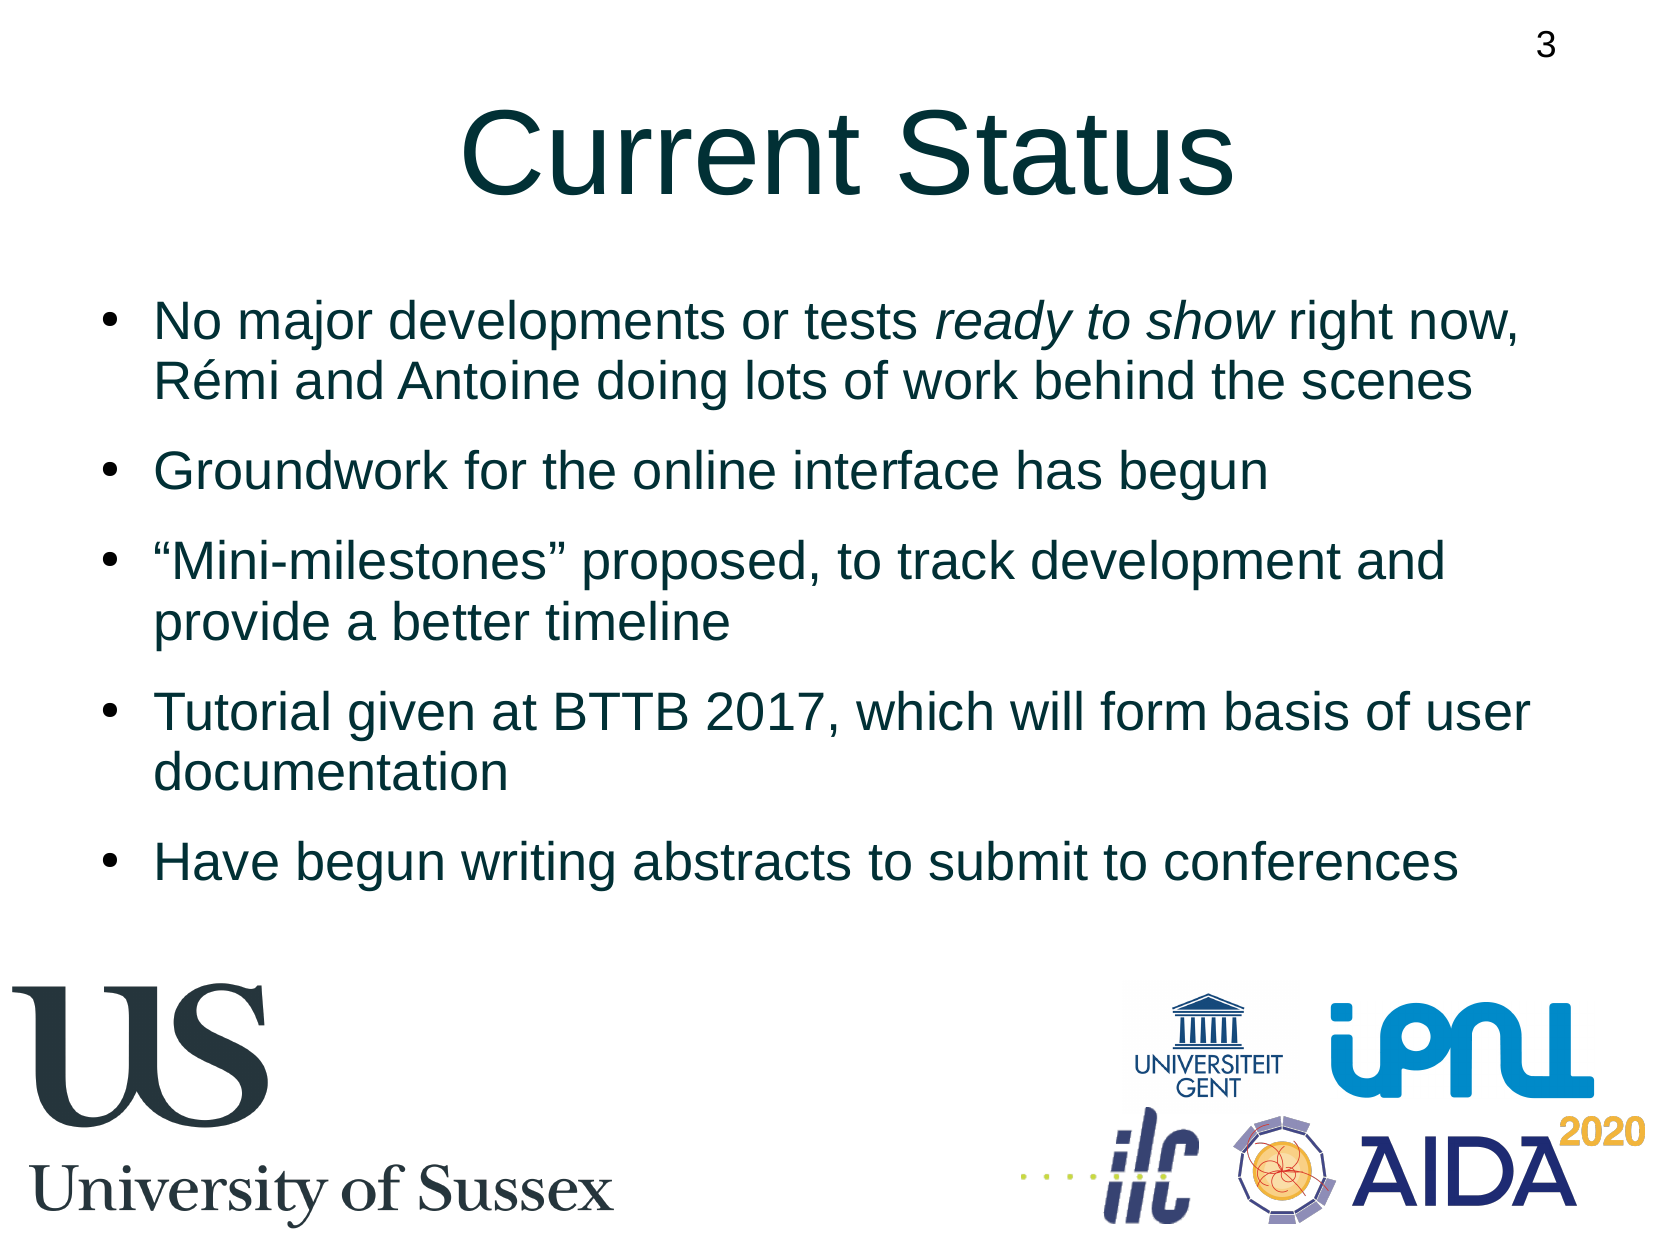

# Current Status
No major developments or tests ready to show right now, Rémi and Antoine doing lots of work behind the scenes
Groundwork for the online interface has begun
“Mini-milestones” proposed, to track development and provide a better timeline
Tutorial given at BTTB 2017, which will form basis of user documentation
Have begun writing abstracts to submit to conferences